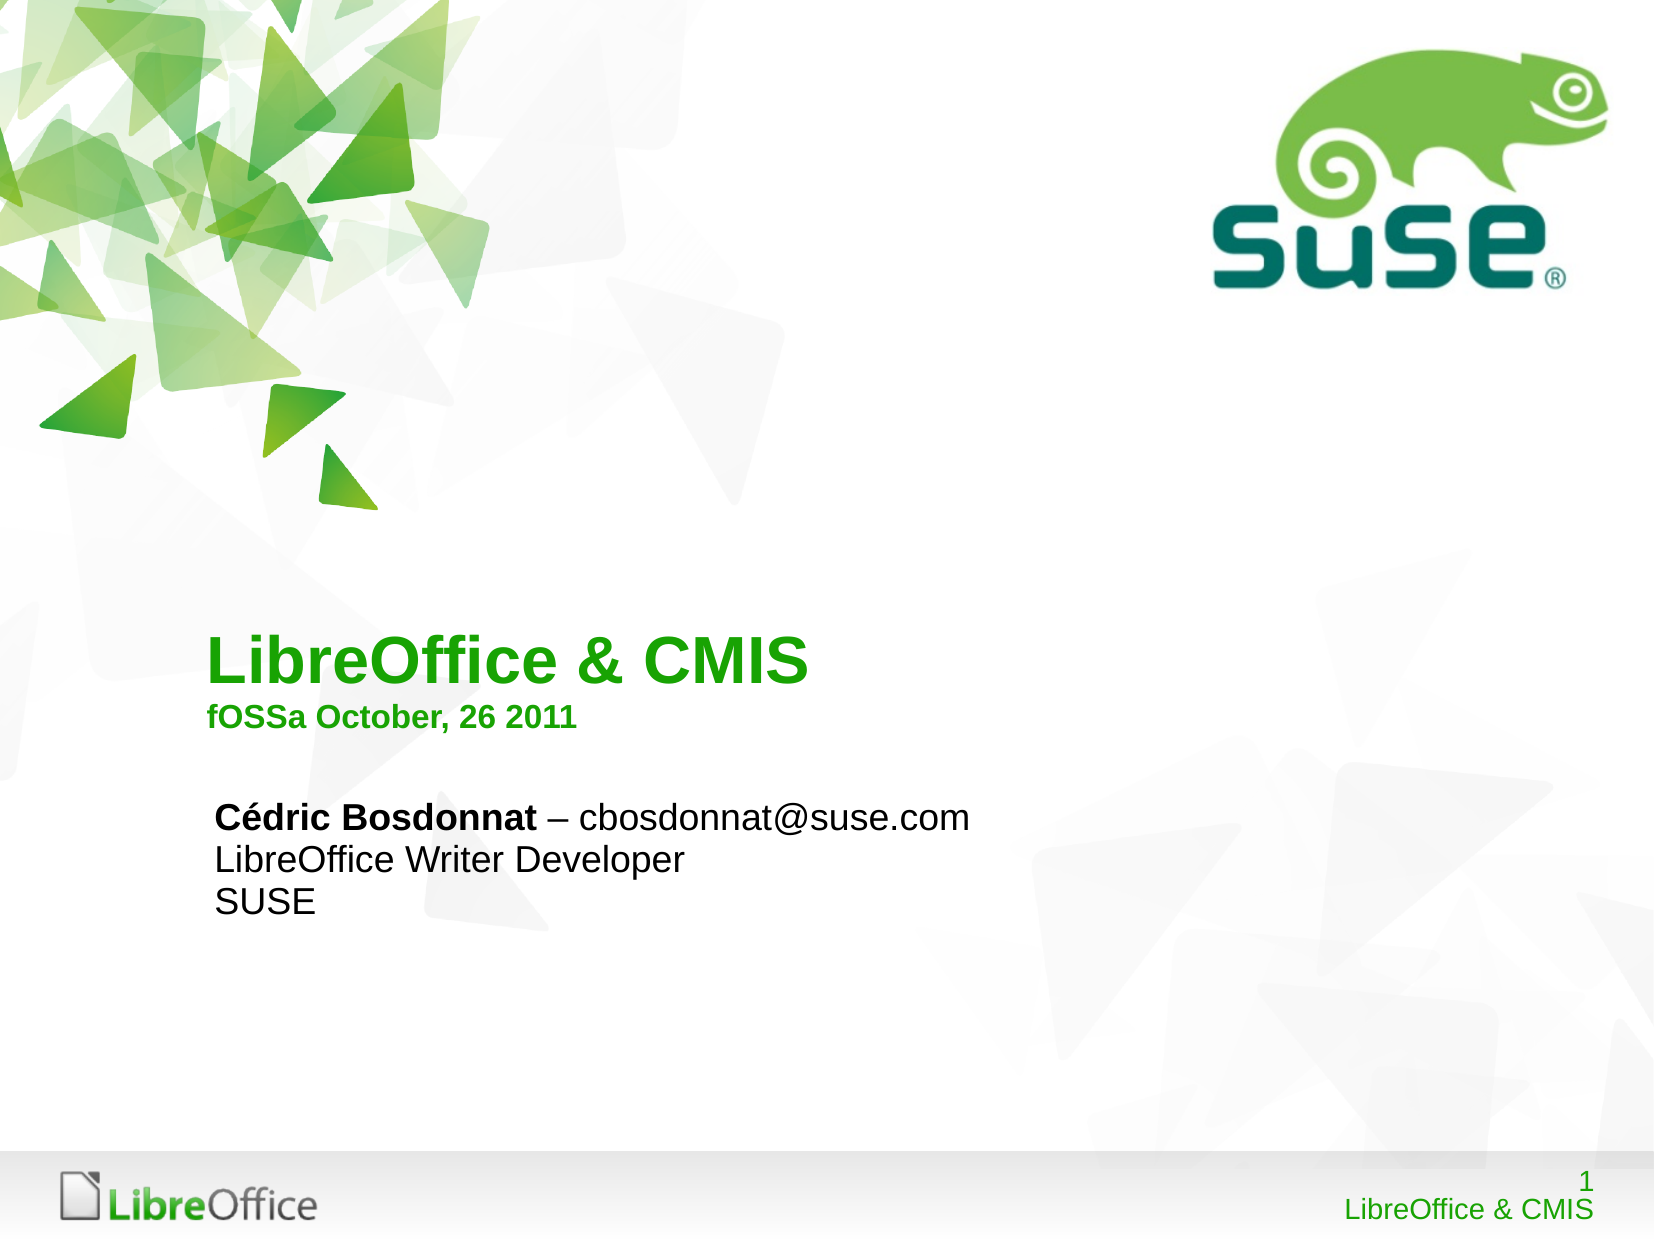

# LibreOffice & CMIS fOSSa October, 26 2011
Cédric Bosdonnat – cbosdonnat@suse.com
LibreOffice Writer Developer
SUSE
1
LibreOffice & CMIS